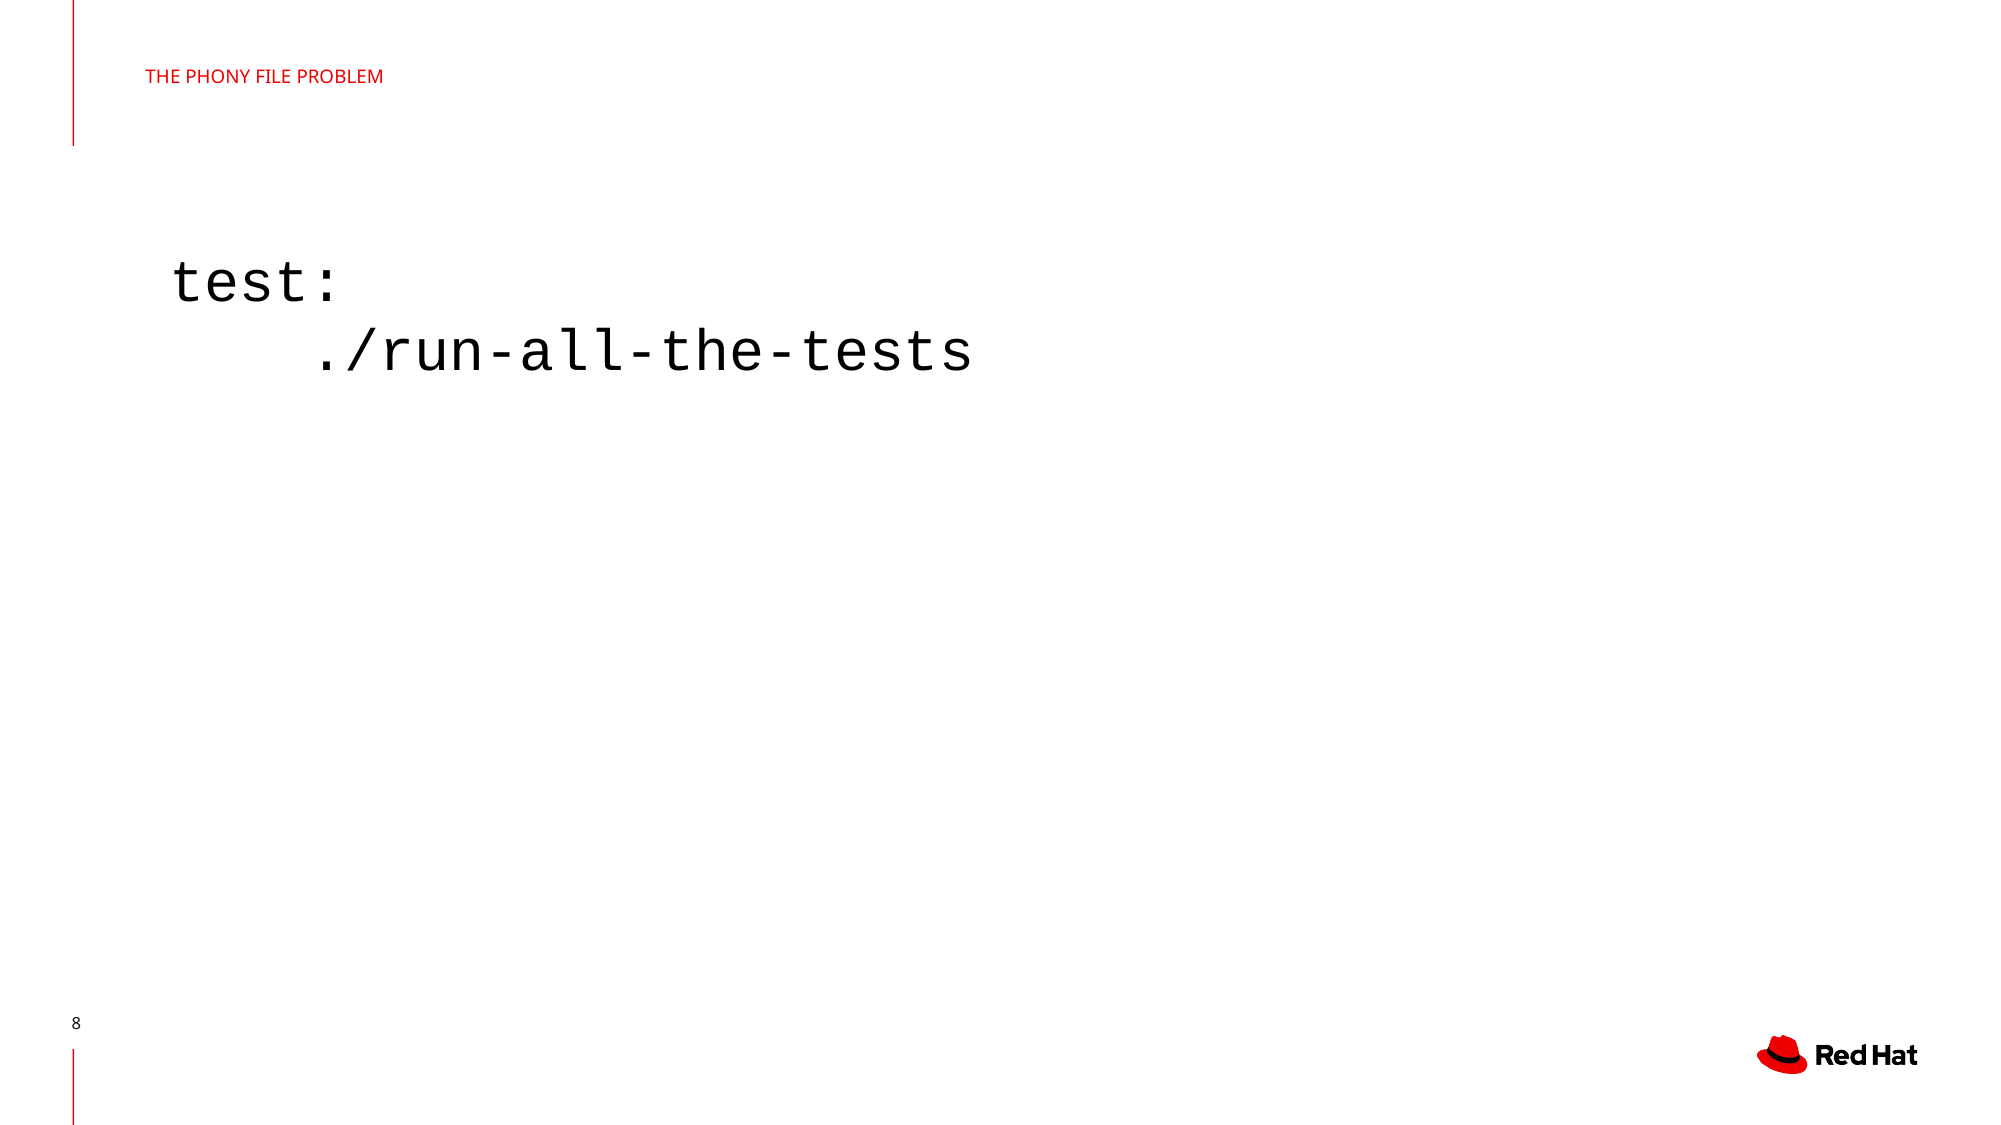

THE PHONY FILE PROBLEM
test:
 ./run-all-the-tests
8